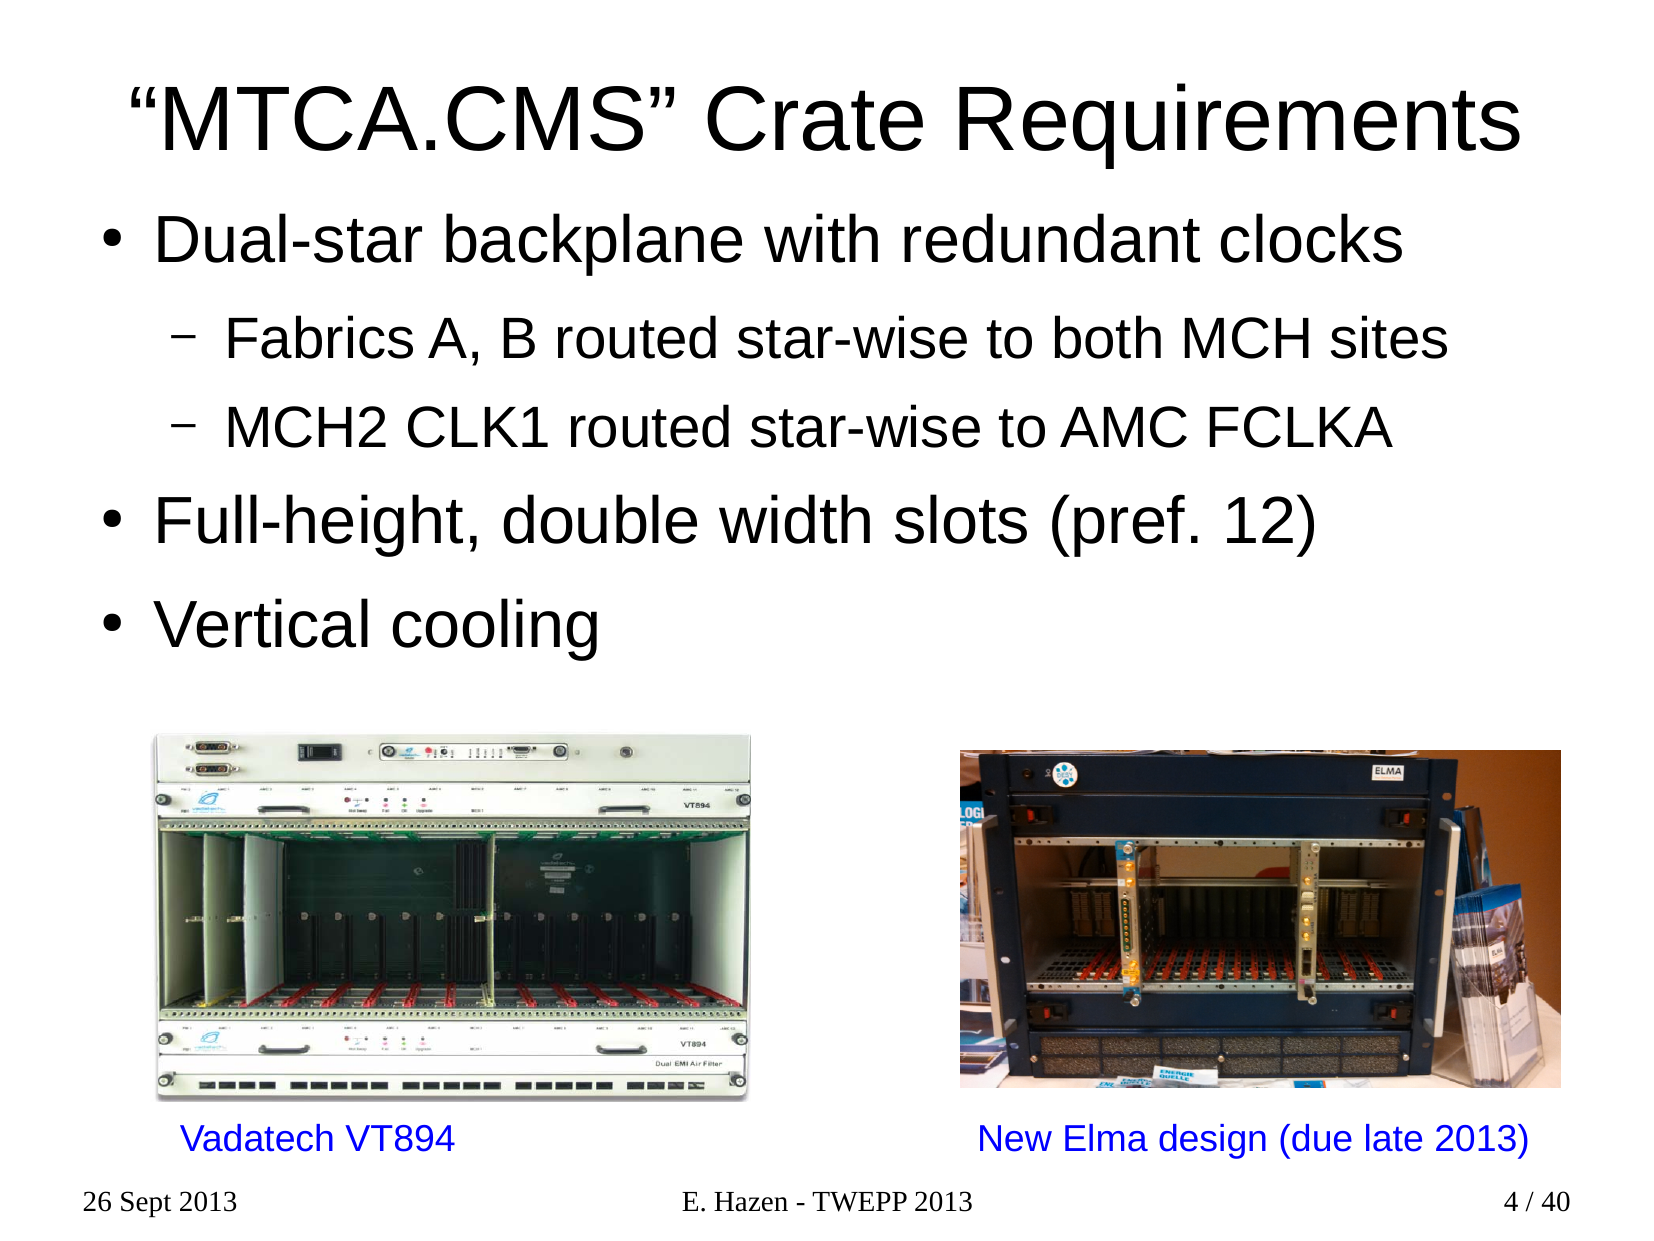

# “MTCA.CMS” Crate Requirements
Dual-star backplane with redundant clocks
Fabrics A, B routed star-wise to both MCH sites
MCH2 CLK1 routed star-wise to AMC FCLKA
Full-height, double width slots (pref. 12)
Vertical cooling
Vadatech VT894
New Elma design (due late 2013)
26 Sept 2013
E. Hazen - TWEPP 2013
4